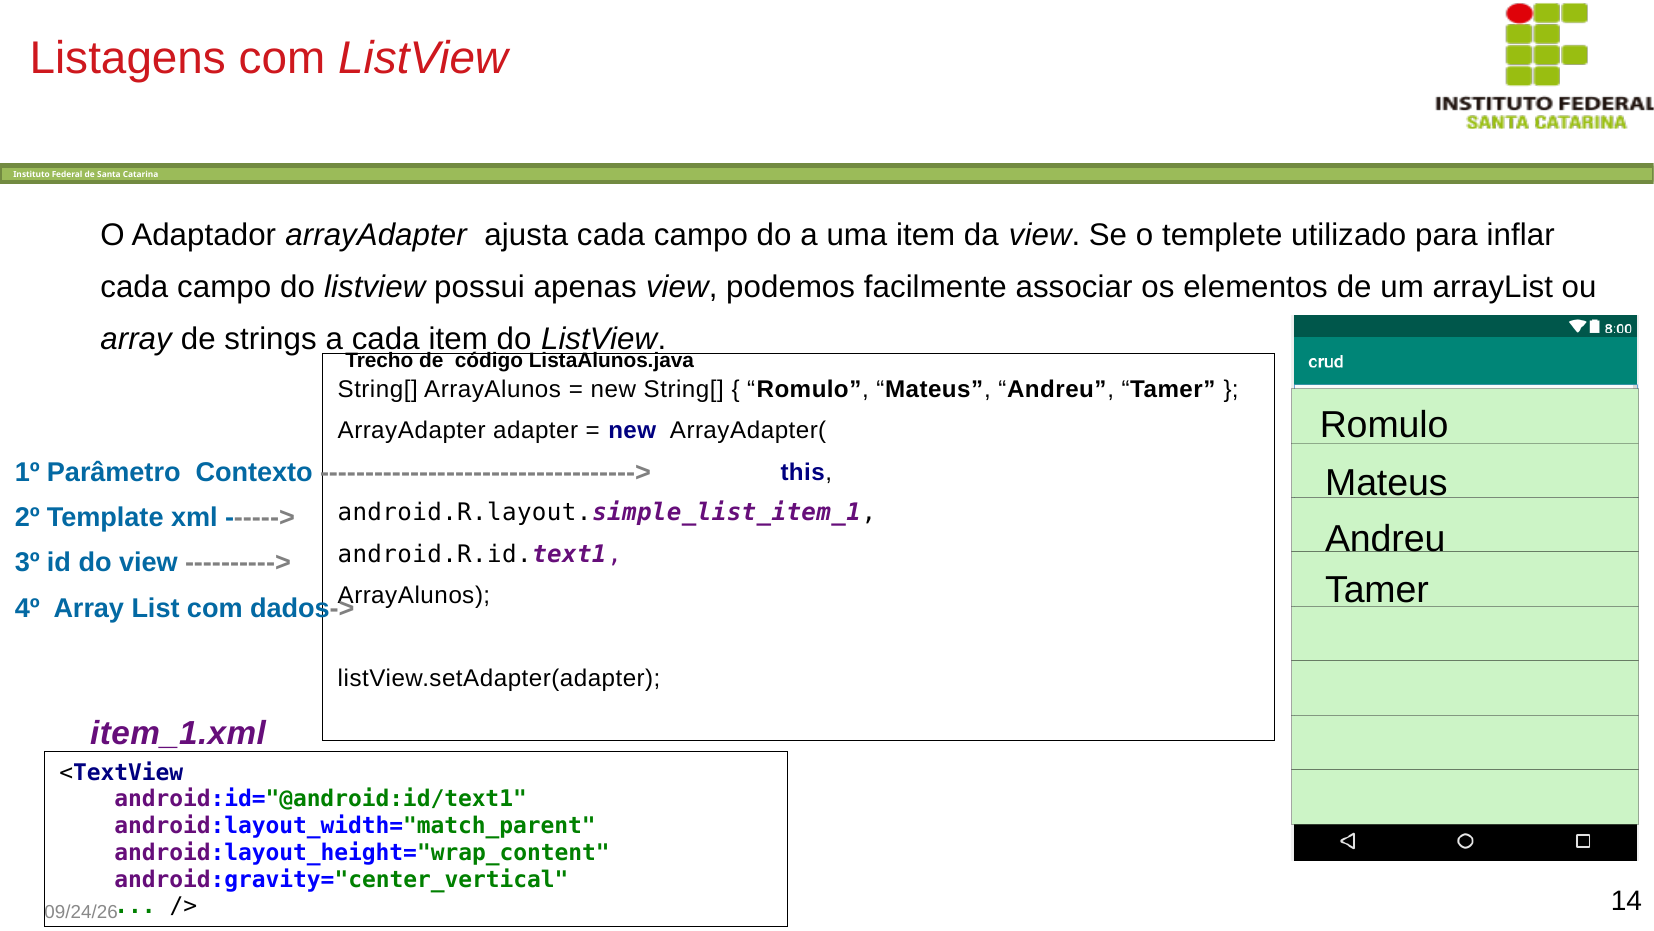

# Listagens com ListView
O Adaptador arrayAdapter ajusta cada campo do a uma item da view. Se o templete utilizado para inflar cada campo do listview possui apenas view, podemos facilmente associar os elementos de um arrayList ou array de strings a cada item do ListView.
Trecho de código ListaAlunos.java
String[] ArrayAlunos = new String[] { “Romulo”, “Mateus”, “Andreu”, “Tamer” };
ArrayAdapter adapter = new ArrayAdapter(
						this,
android.R.layout.simple_list_item_1,
android.R.id.text1,
ArrayAlunos);
listView.setAdapter(adapter);
Romulo
1º Parâmetro Contexto ----------------------------------->
2º Template xml ------>
3º id do view ---------->
4º Array List com dados->
Mateus
Andreu
Tamer
item_1.xml
<TextView
 android:id="@android:id/text1"
 android:layout_width="match_parent"
 android:layout_height="wrap_content"
 android:gravity="center_vertical"
 ... />